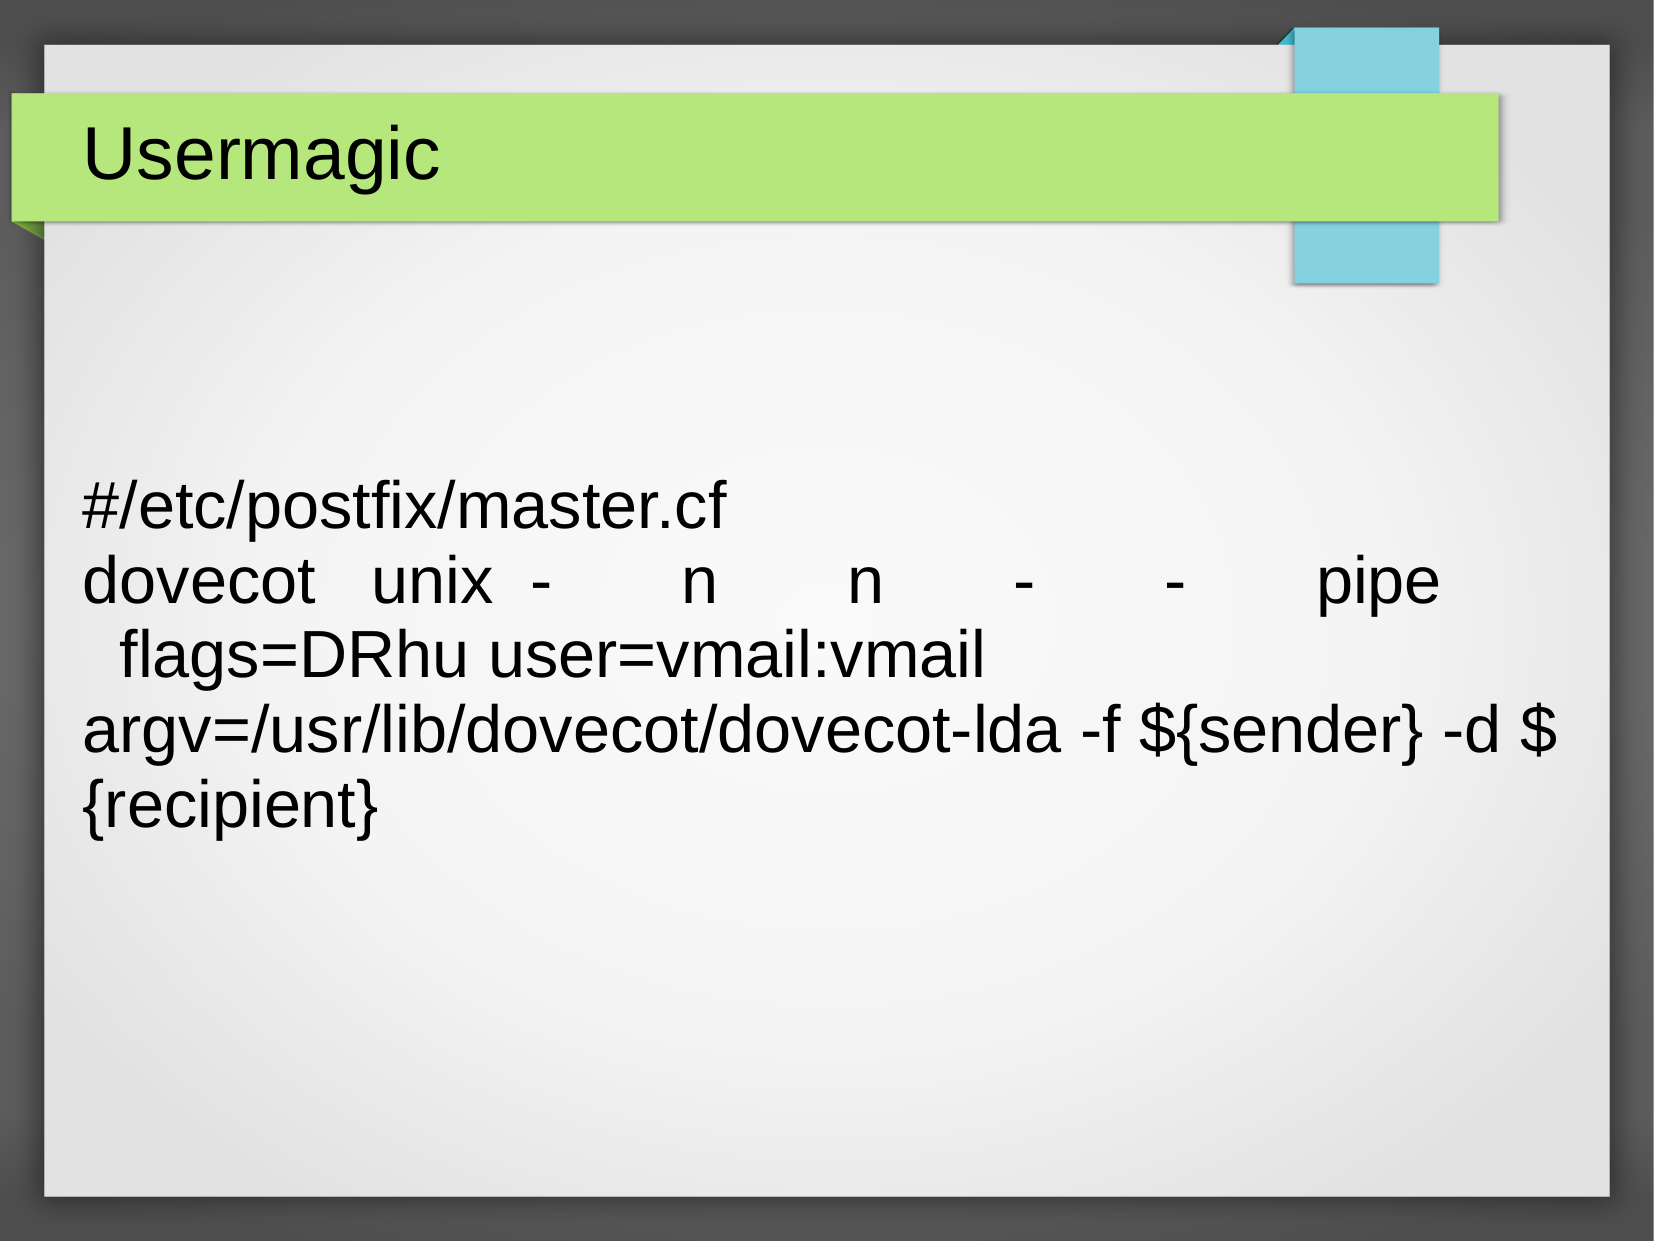

# Usermagic
#/etc/postfix/master.cf
dovecot unix - n n - - pipe
 flags=DRhu user=vmail:vmail argv=/usr/lib/dovecot/dovecot-lda -f ${sender} -d ${recipient}